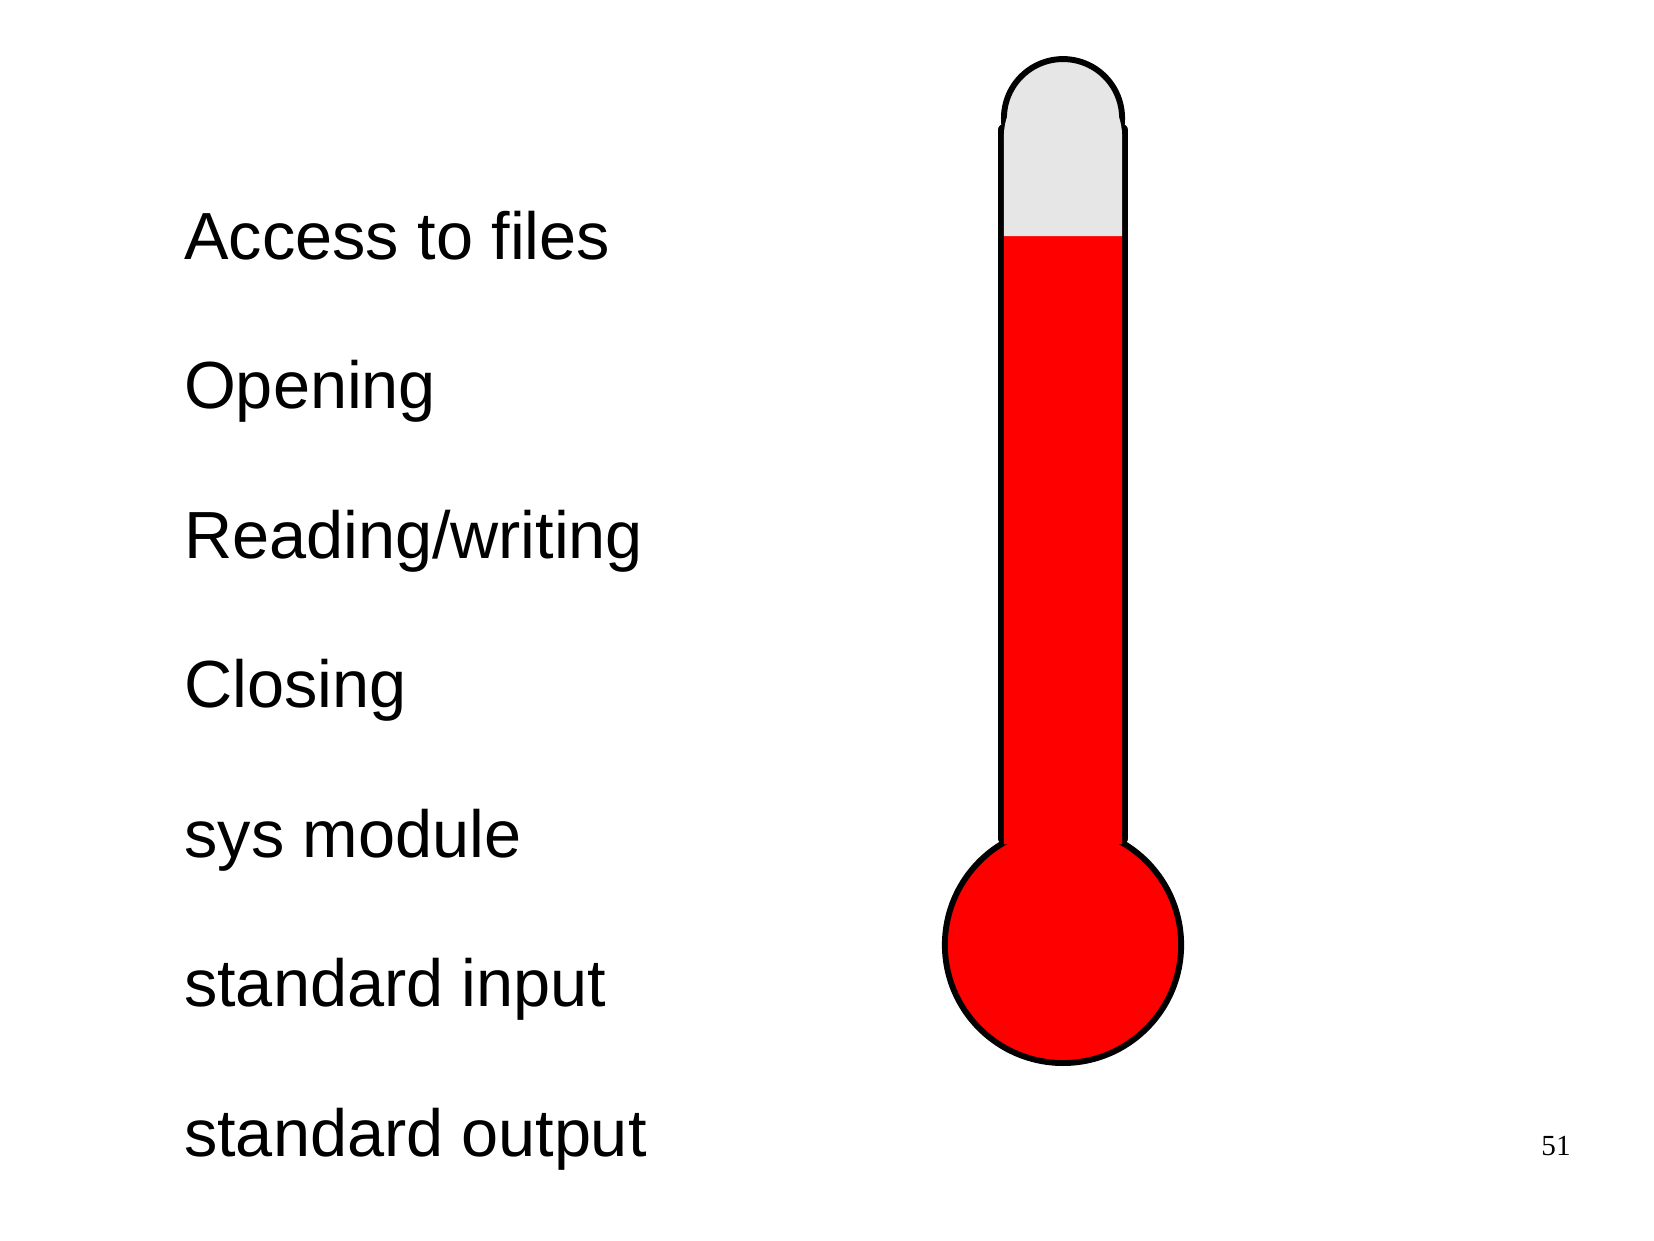

Access to files
	Opening
	Reading/writing
	Closing
	sys module
	standard input
	standard output
51